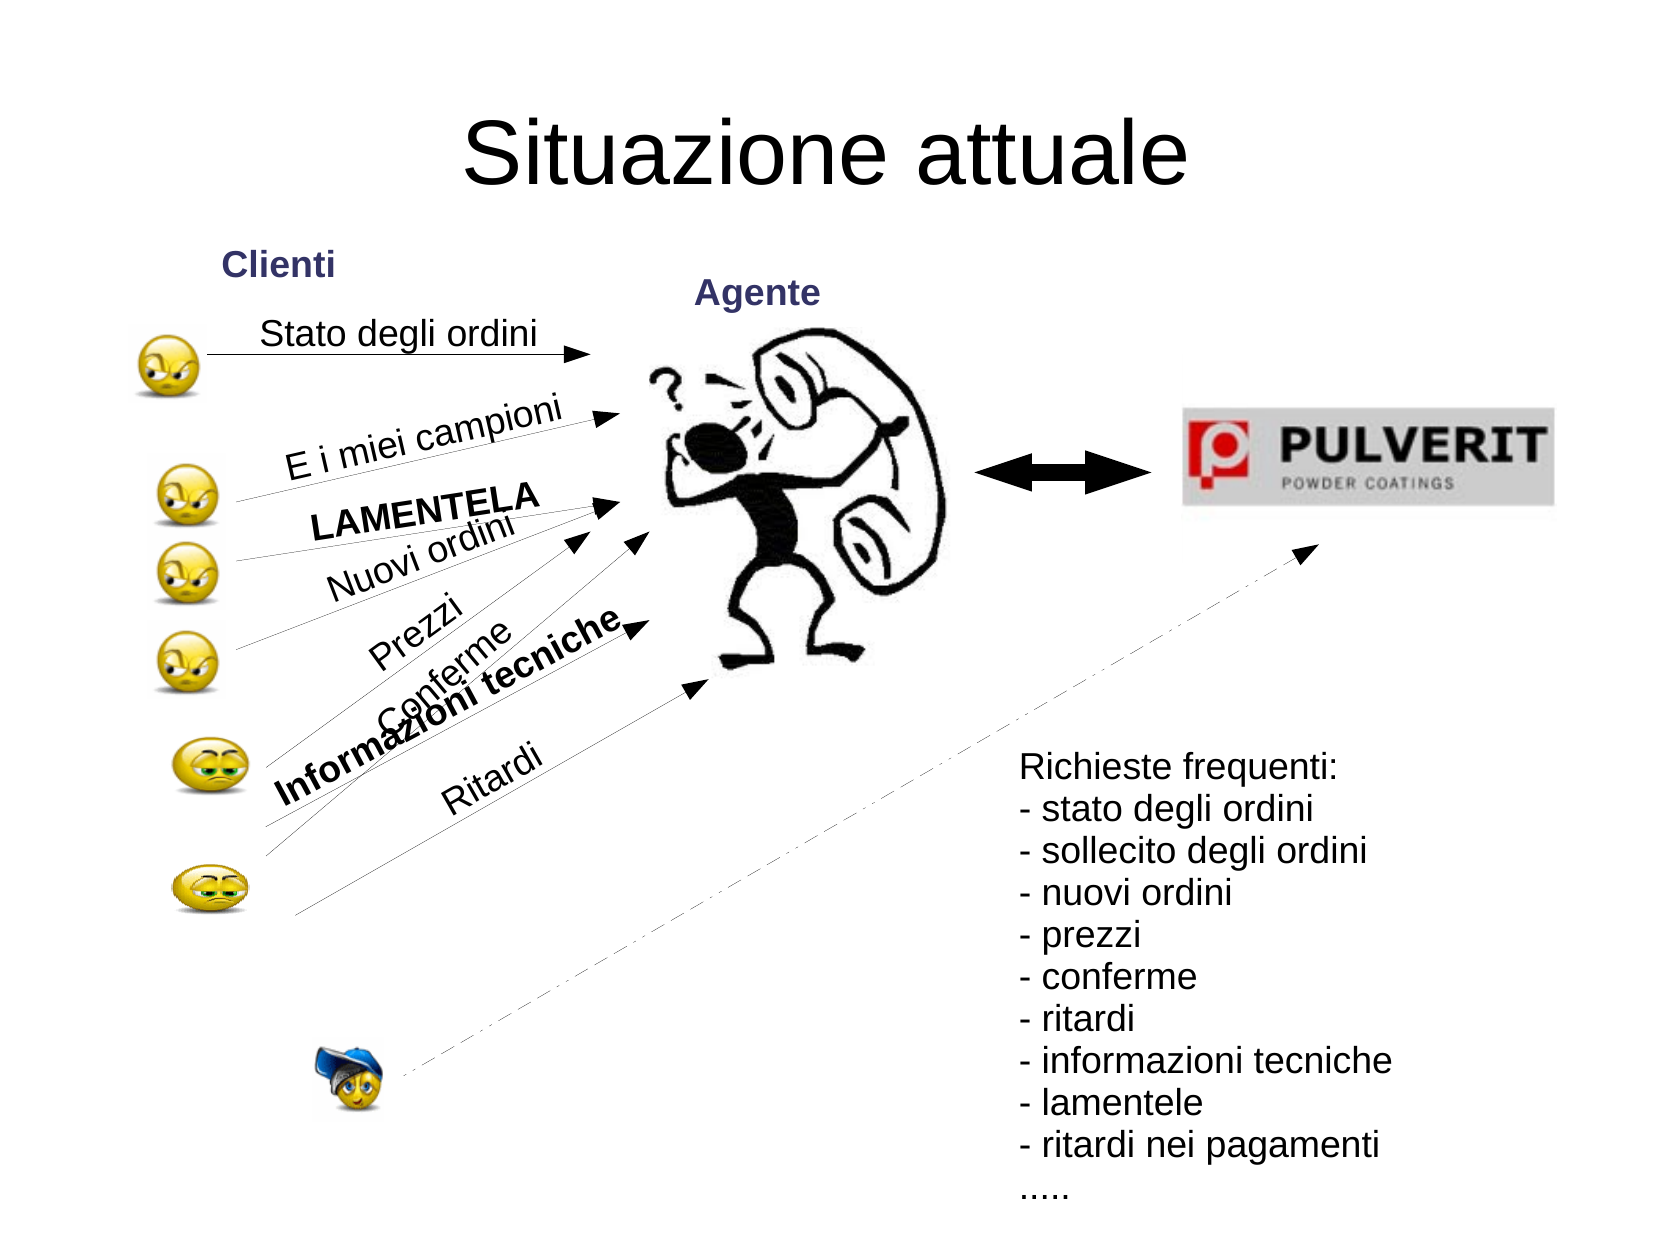

# Situazione attuale
Clienti
Agente
Stato degli ordini
E i miei campioni
Nuovi ordini
LAMENTELA
Prezzi
Conferme
Informazioni tecniche
Ritardi
Richieste frequenti:
- stato degli ordini
- sollecito degli ordini
- nuovi ordini
- prezzi
- conferme
- ritardi
- informazioni tecniche
- lamentele
- ritardi nei pagamenti
.....